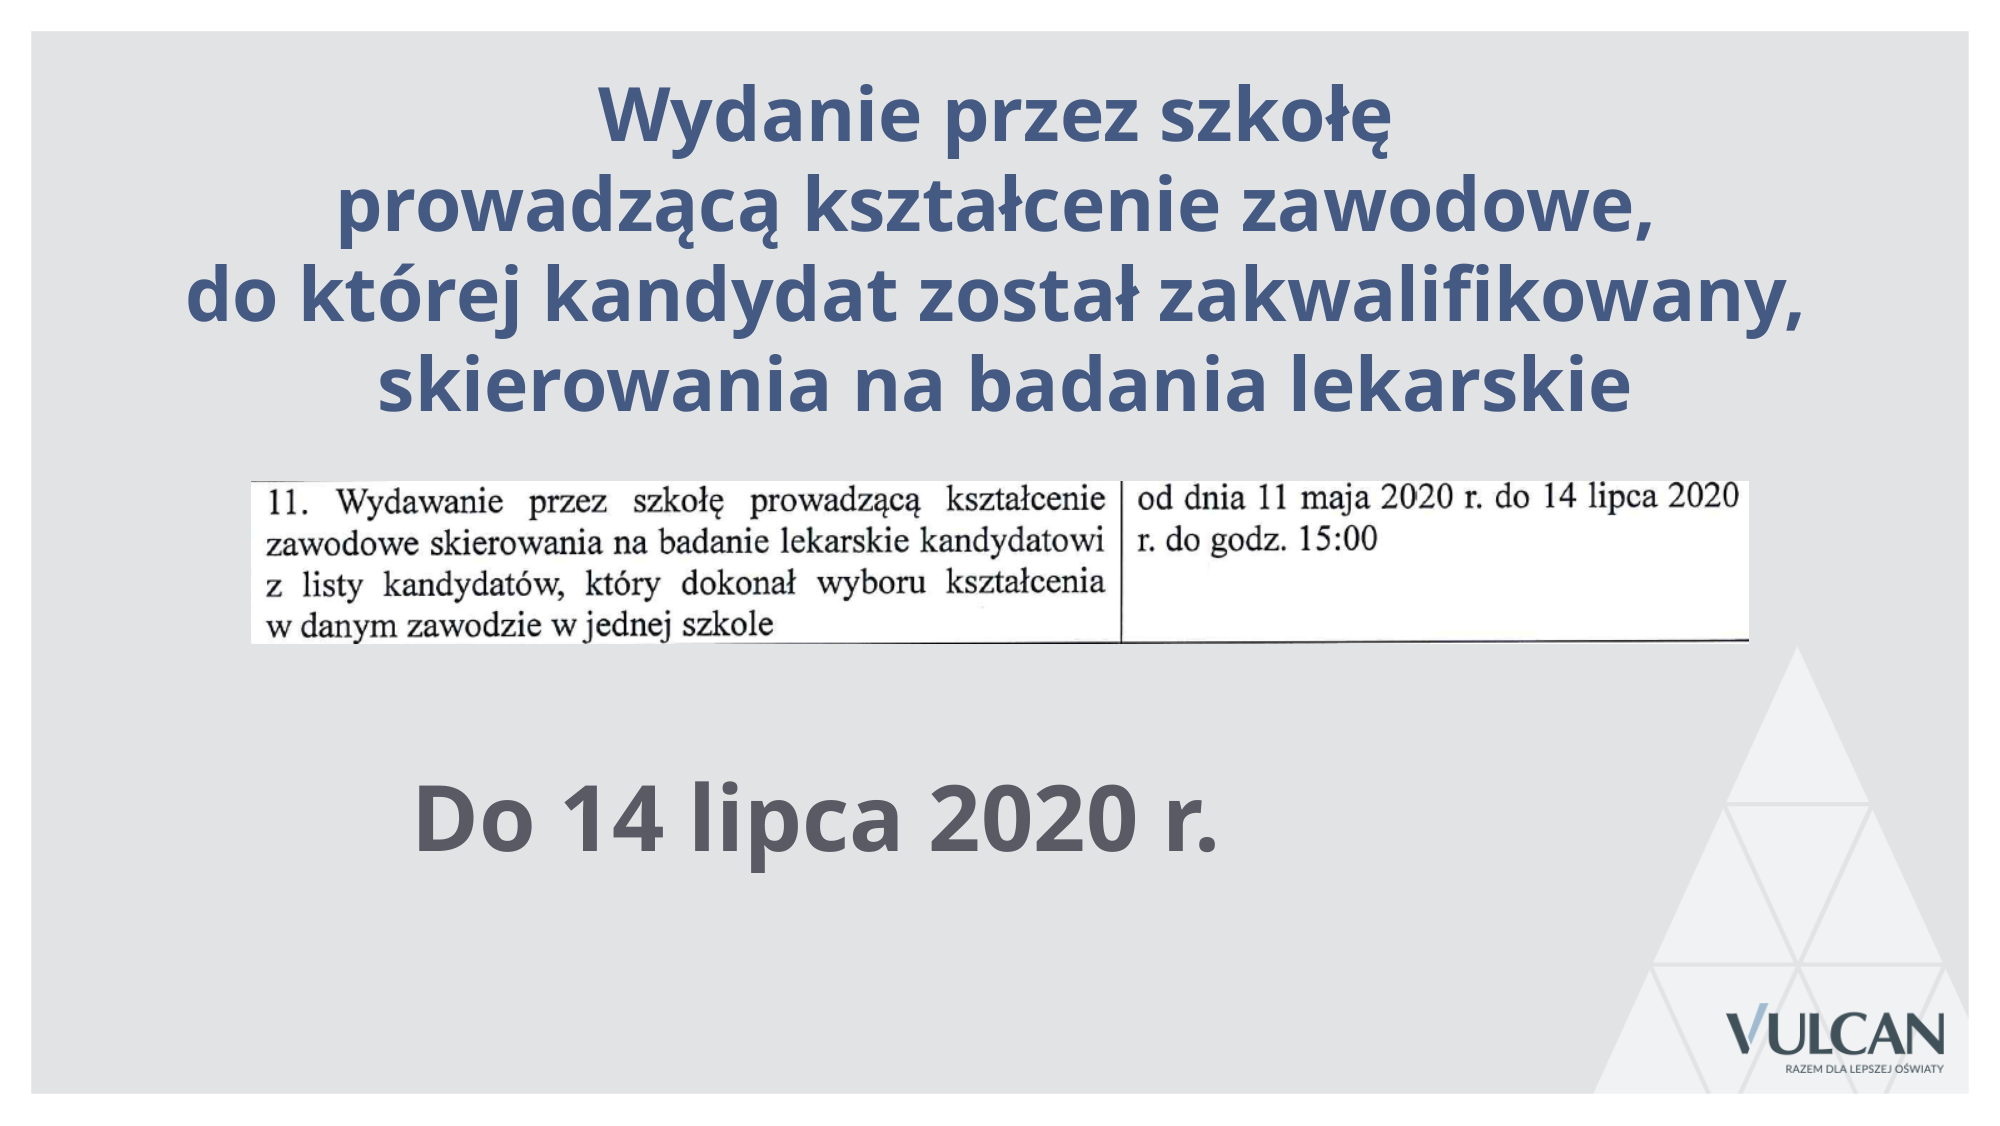

Wydanie przez szkołę
prowadzącą kształcenie zawodowe,
do której kandydat został zakwalifikowany,
skierowania na badania lekarskie
Do 14 lipca 2020 r.